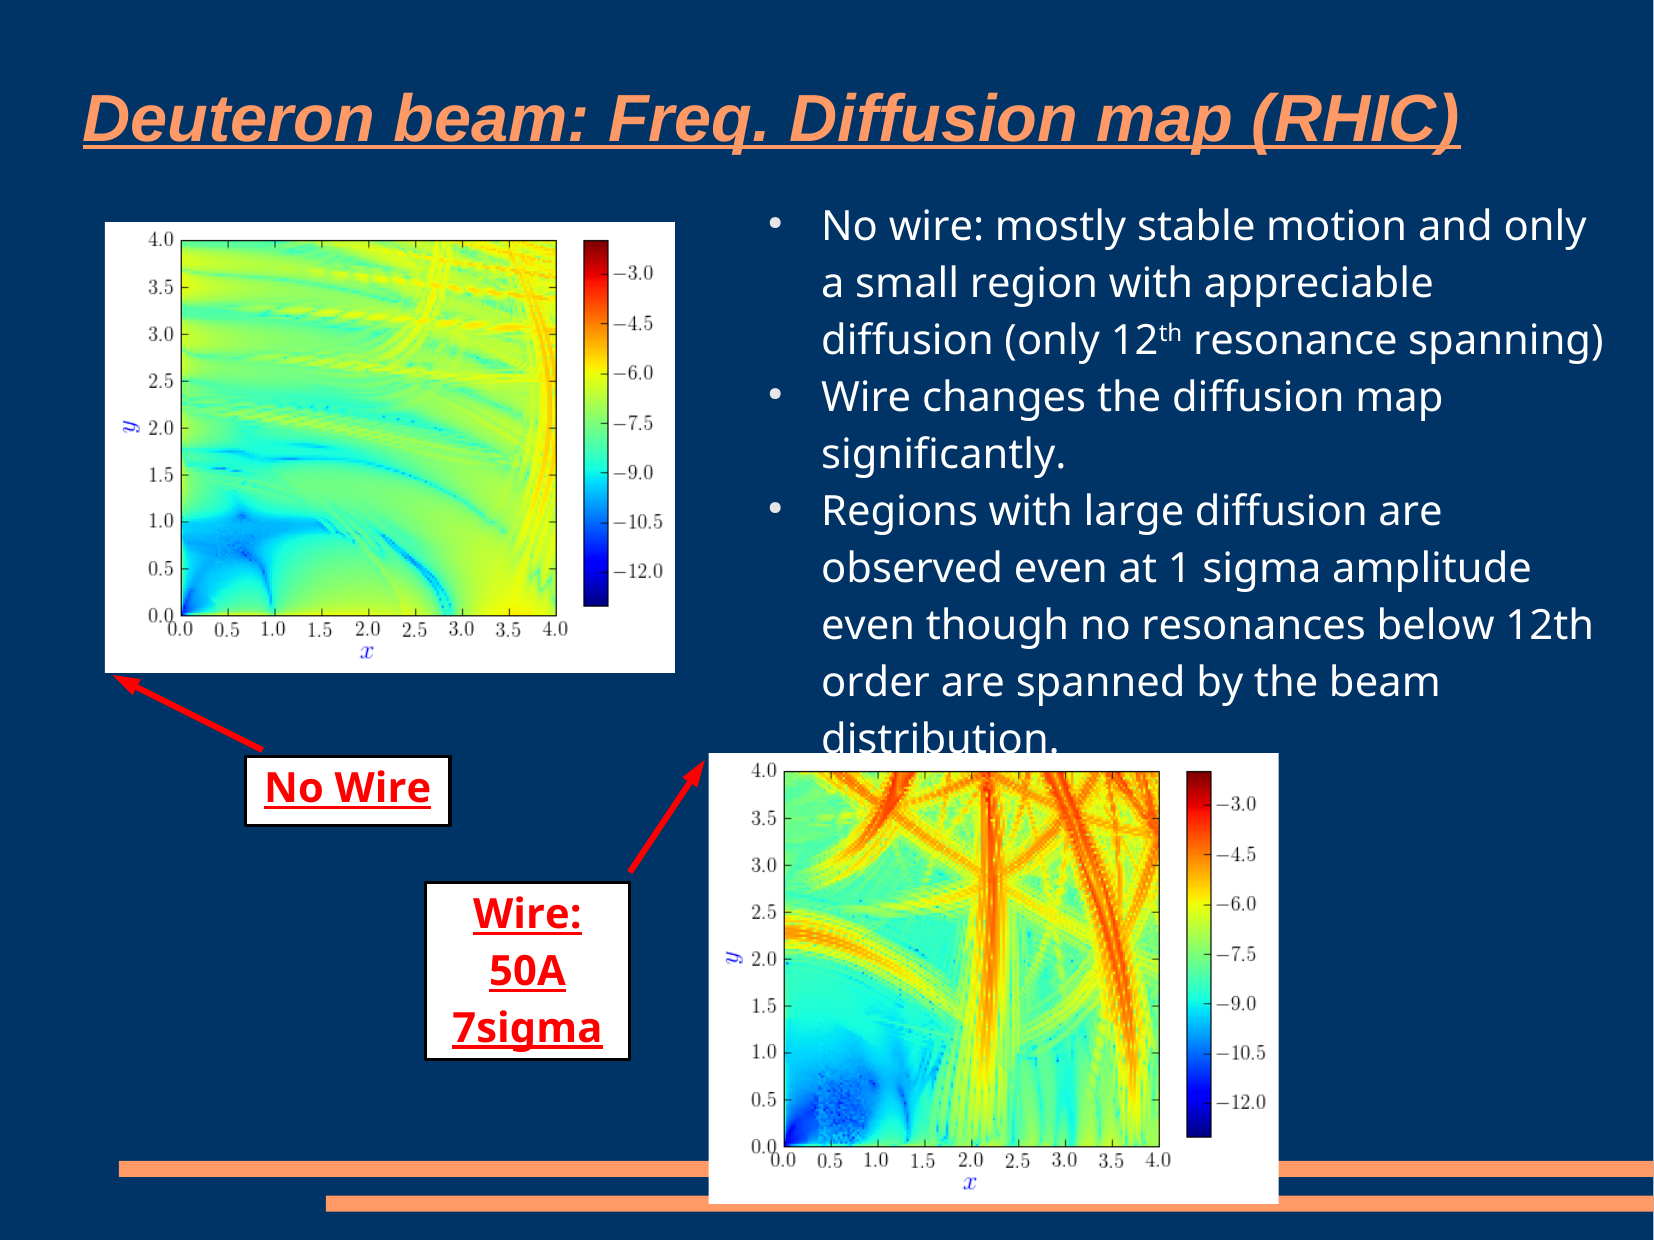

# Deuteron beam: Freq. Diffusion map (RHIC)
No wire: mostly stable motion and only a small region with appreciable diffusion (only 12th resonance spanning)
Wire changes the diffusion map significantly.
Regions with large diffusion are observed even at 1 sigma amplitude even though no resonances below 12th order are spanned by the beam distribution.
No Wire
Wire:
50A 7sigma